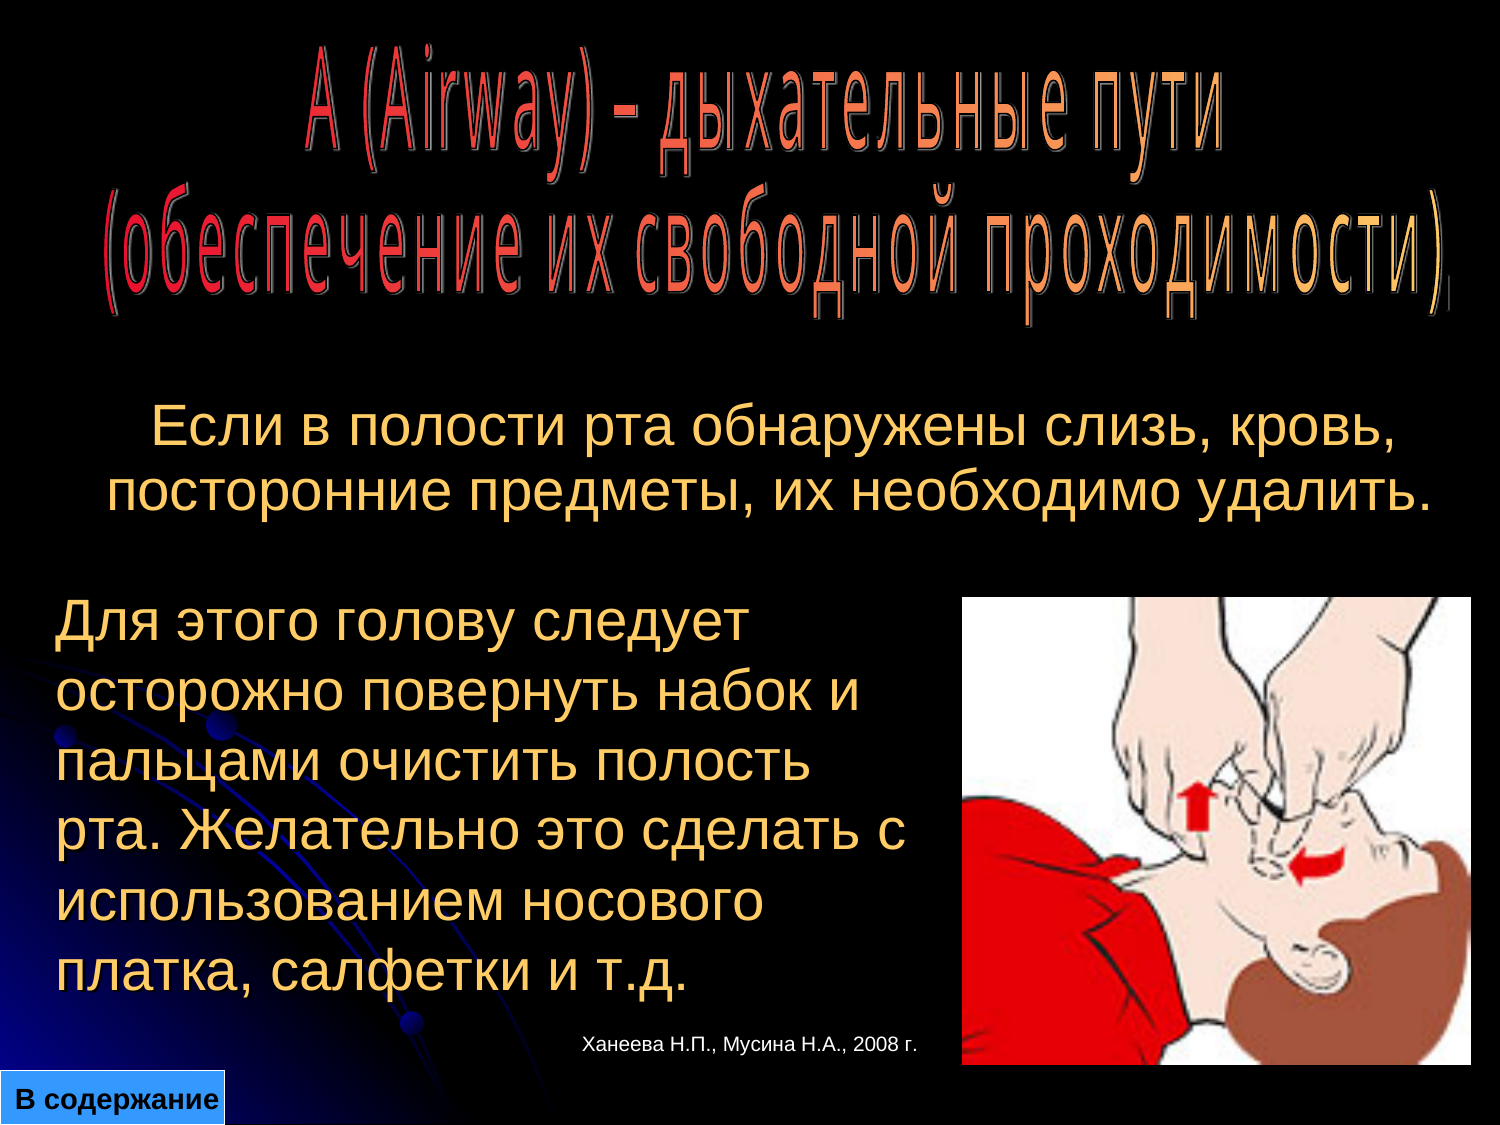

А (Airway) – дыхательные пути
 (обеспечение их свободной проходимости),
# Если в полости рта обнаружены слизь, кровь, посторонние предметы, их необходимо удалить.
Для этого голову следует осторожно повернуть набок и пальцами очистить полость рта. Желательно это сделать с использованием носового платка, салфетки и т.д.
Ханеева Н.П., Мусина Н.А., 2008 г.
В содержание